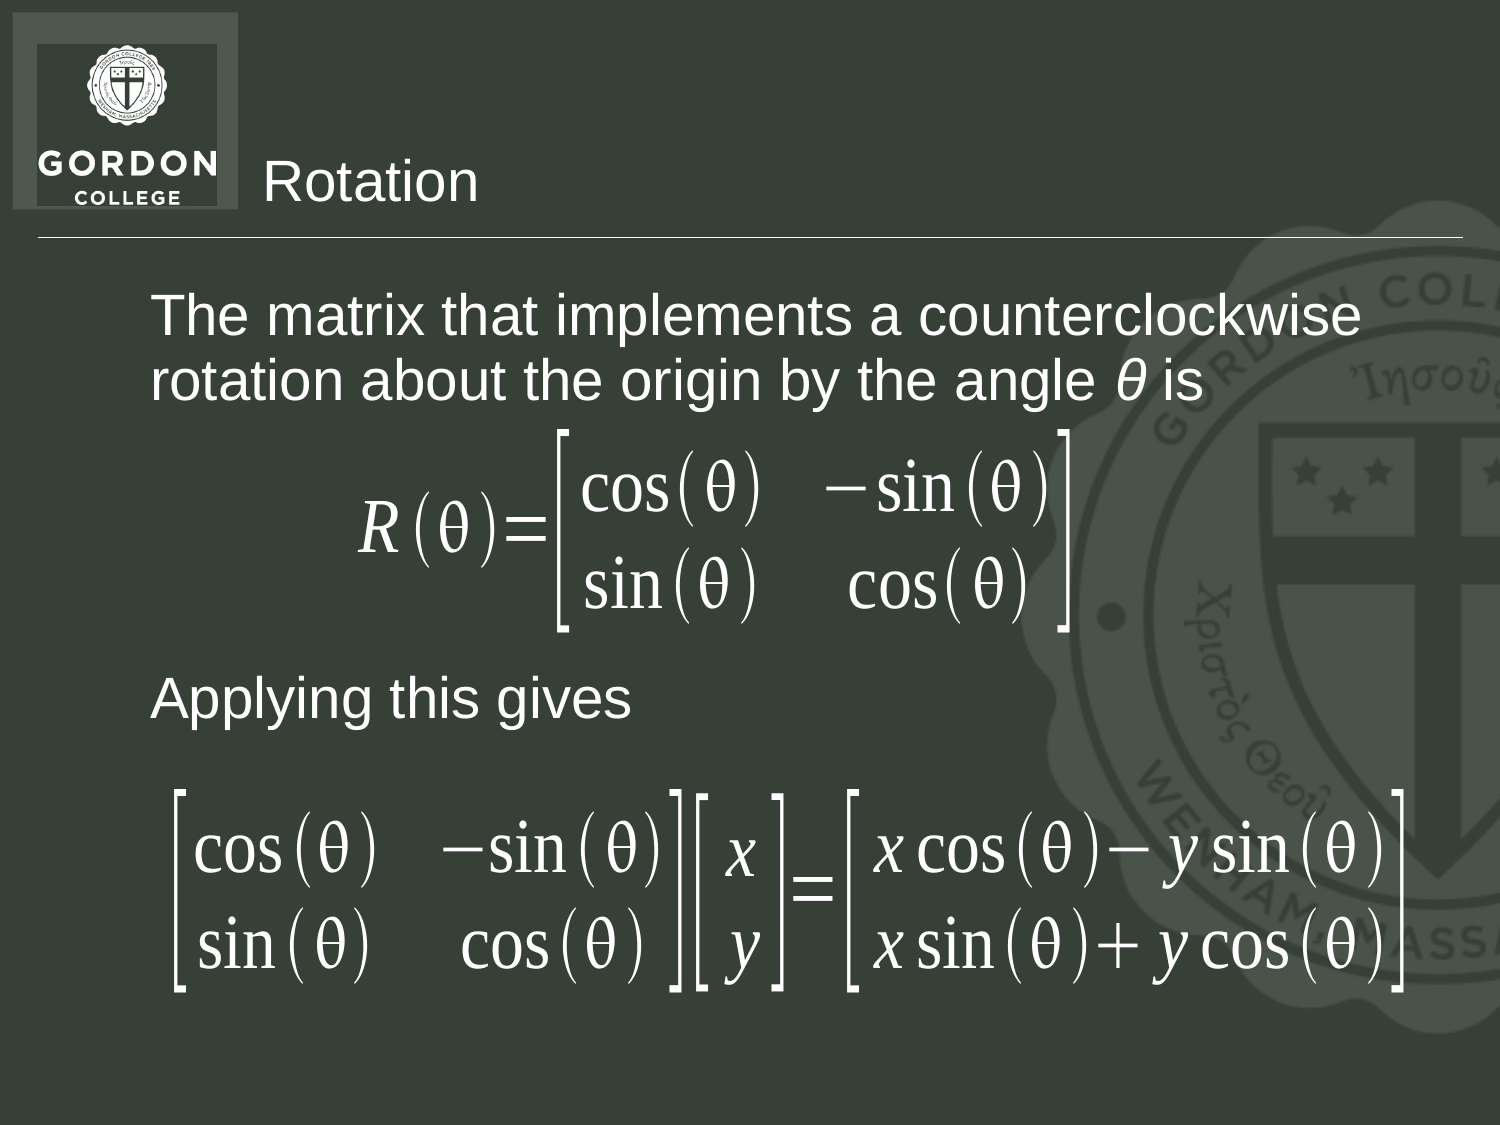

# Rotation
The matrix that implements a counterclockwise rotation about the origin by the angle θ is
Applying this gives